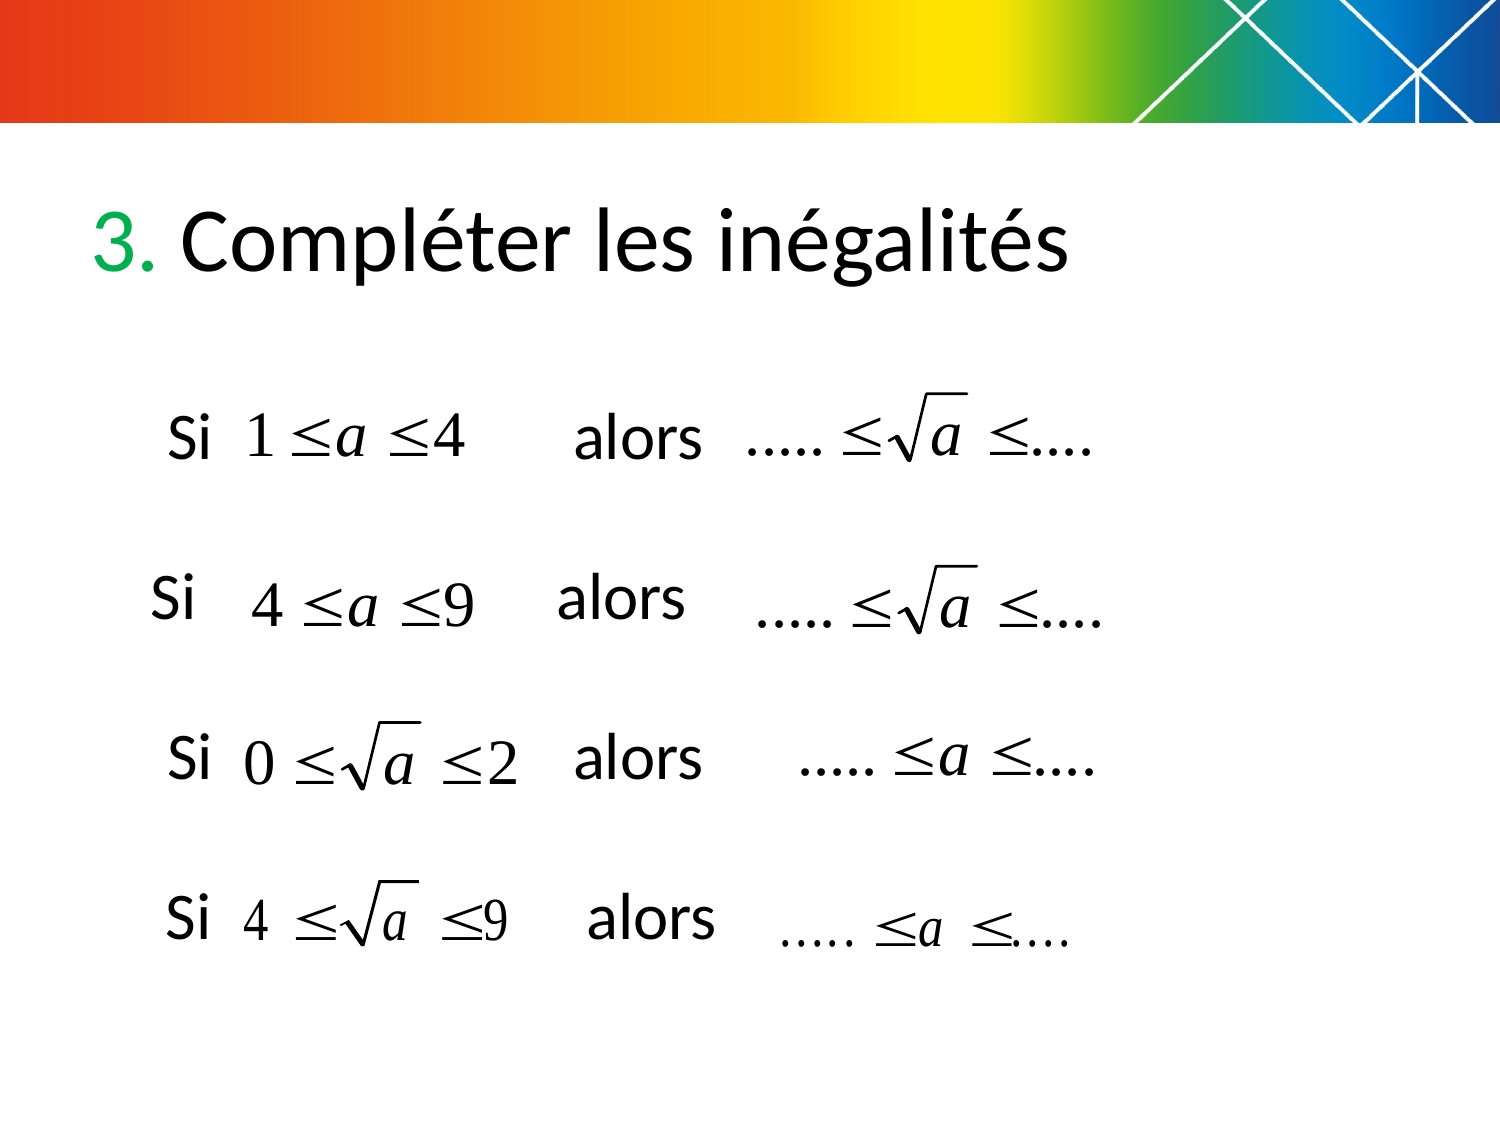

# 3. Compléter les inégalités
 Si alors
Si alors
 Si alors
 Si alors